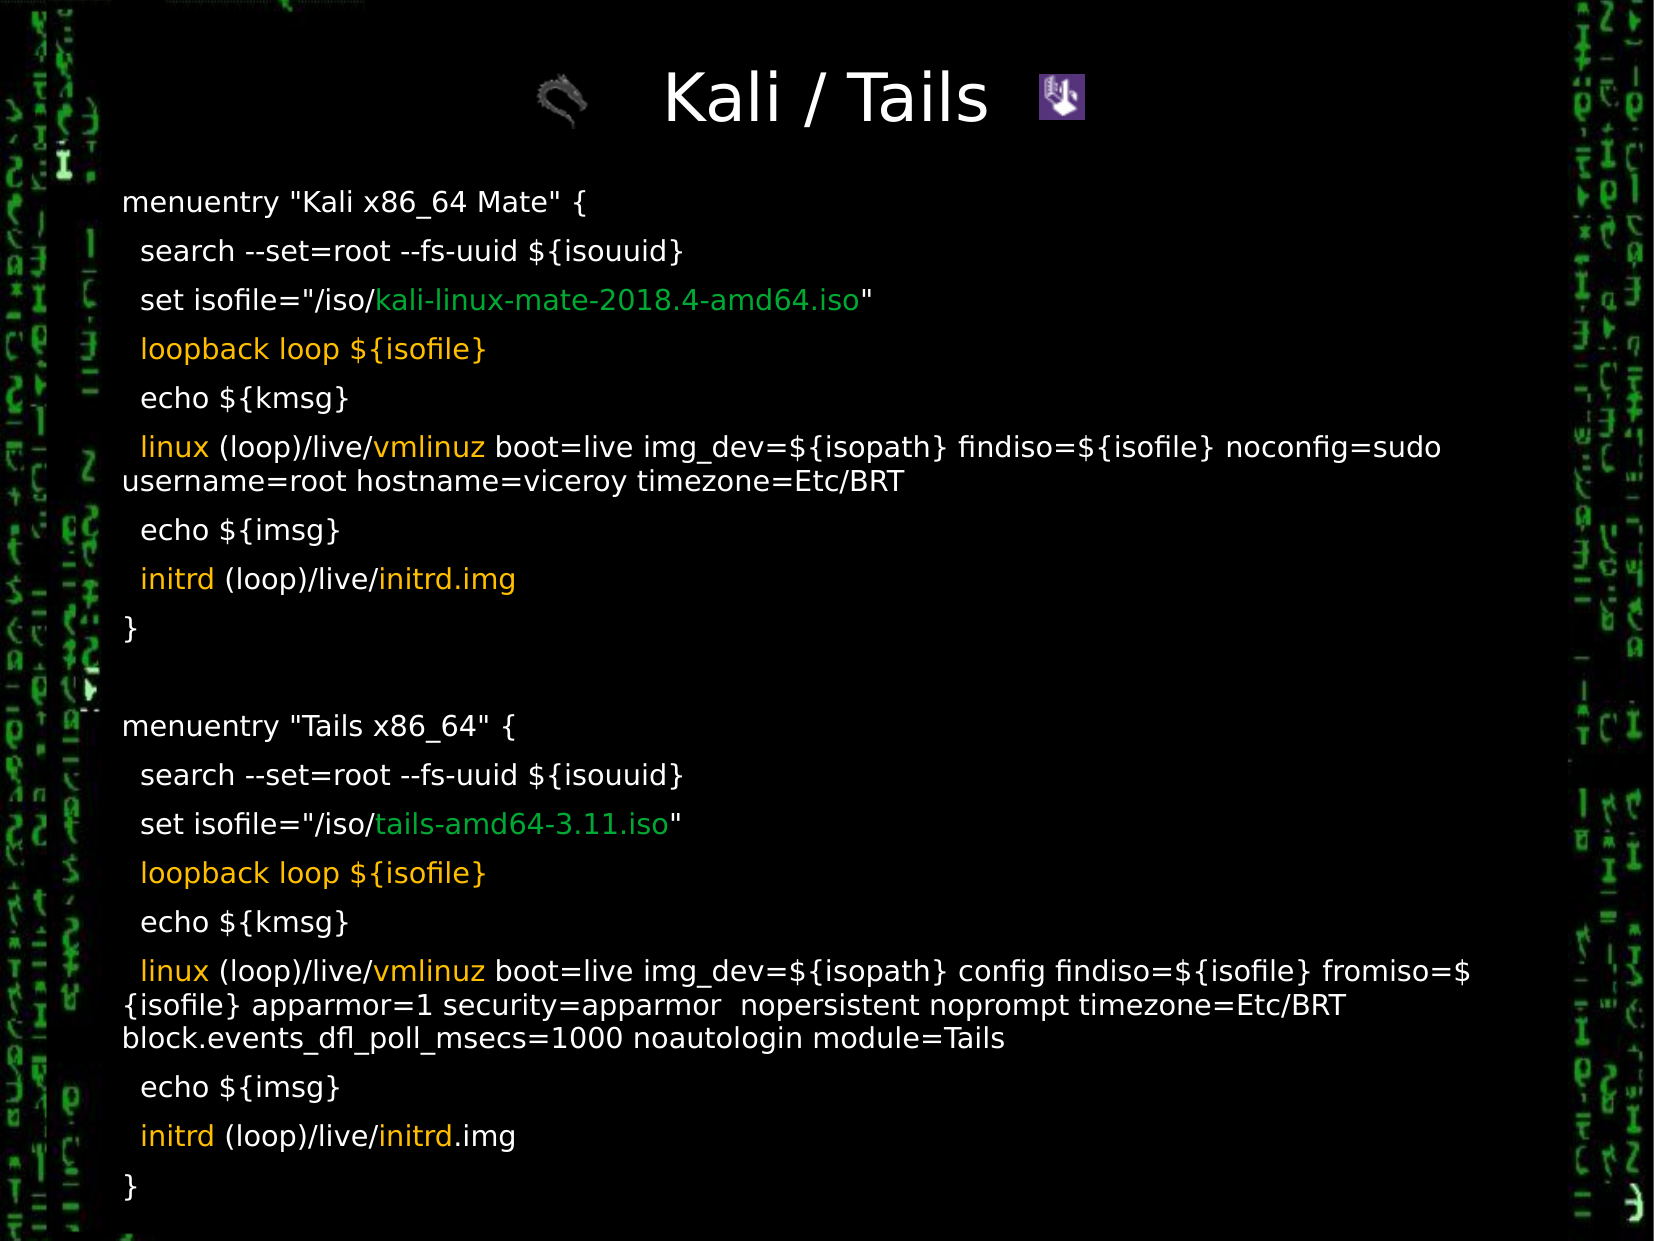

# Kali / Tails
menuentry "Kali x86_64 Mate" {
 search --set=root --fs-uuid ${isouuid}
 set isofile="/iso/kali-linux-mate-2018.4-amd64.iso"
 loopback loop ${isofile}
 echo ${kmsg}
 linux (loop)/live/vmlinuz boot=live img_dev=${isopath} findiso=${isofile} noconfig=sudo username=root hostname=viceroy timezone=Etc/BRT
 echo ${imsg}
 initrd (loop)/live/initrd.img
}
menuentry "Tails x86_64" {
 search --set=root --fs-uuid ${isouuid}
 set isofile="/iso/tails-amd64-3.11.iso"
 loopback loop ${isofile}
 echo ${kmsg}
 linux (loop)/live/vmlinuz boot=live img_dev=${isopath} config findiso=${isofile} fromiso=${isofile} apparmor=1 security=apparmor nopersistent noprompt timezone=Etc/BRT block.events_dfl_poll_msecs=1000 noautologin module=Tails
 echo ${imsg}
 initrd (loop)/live/initrd.img
}